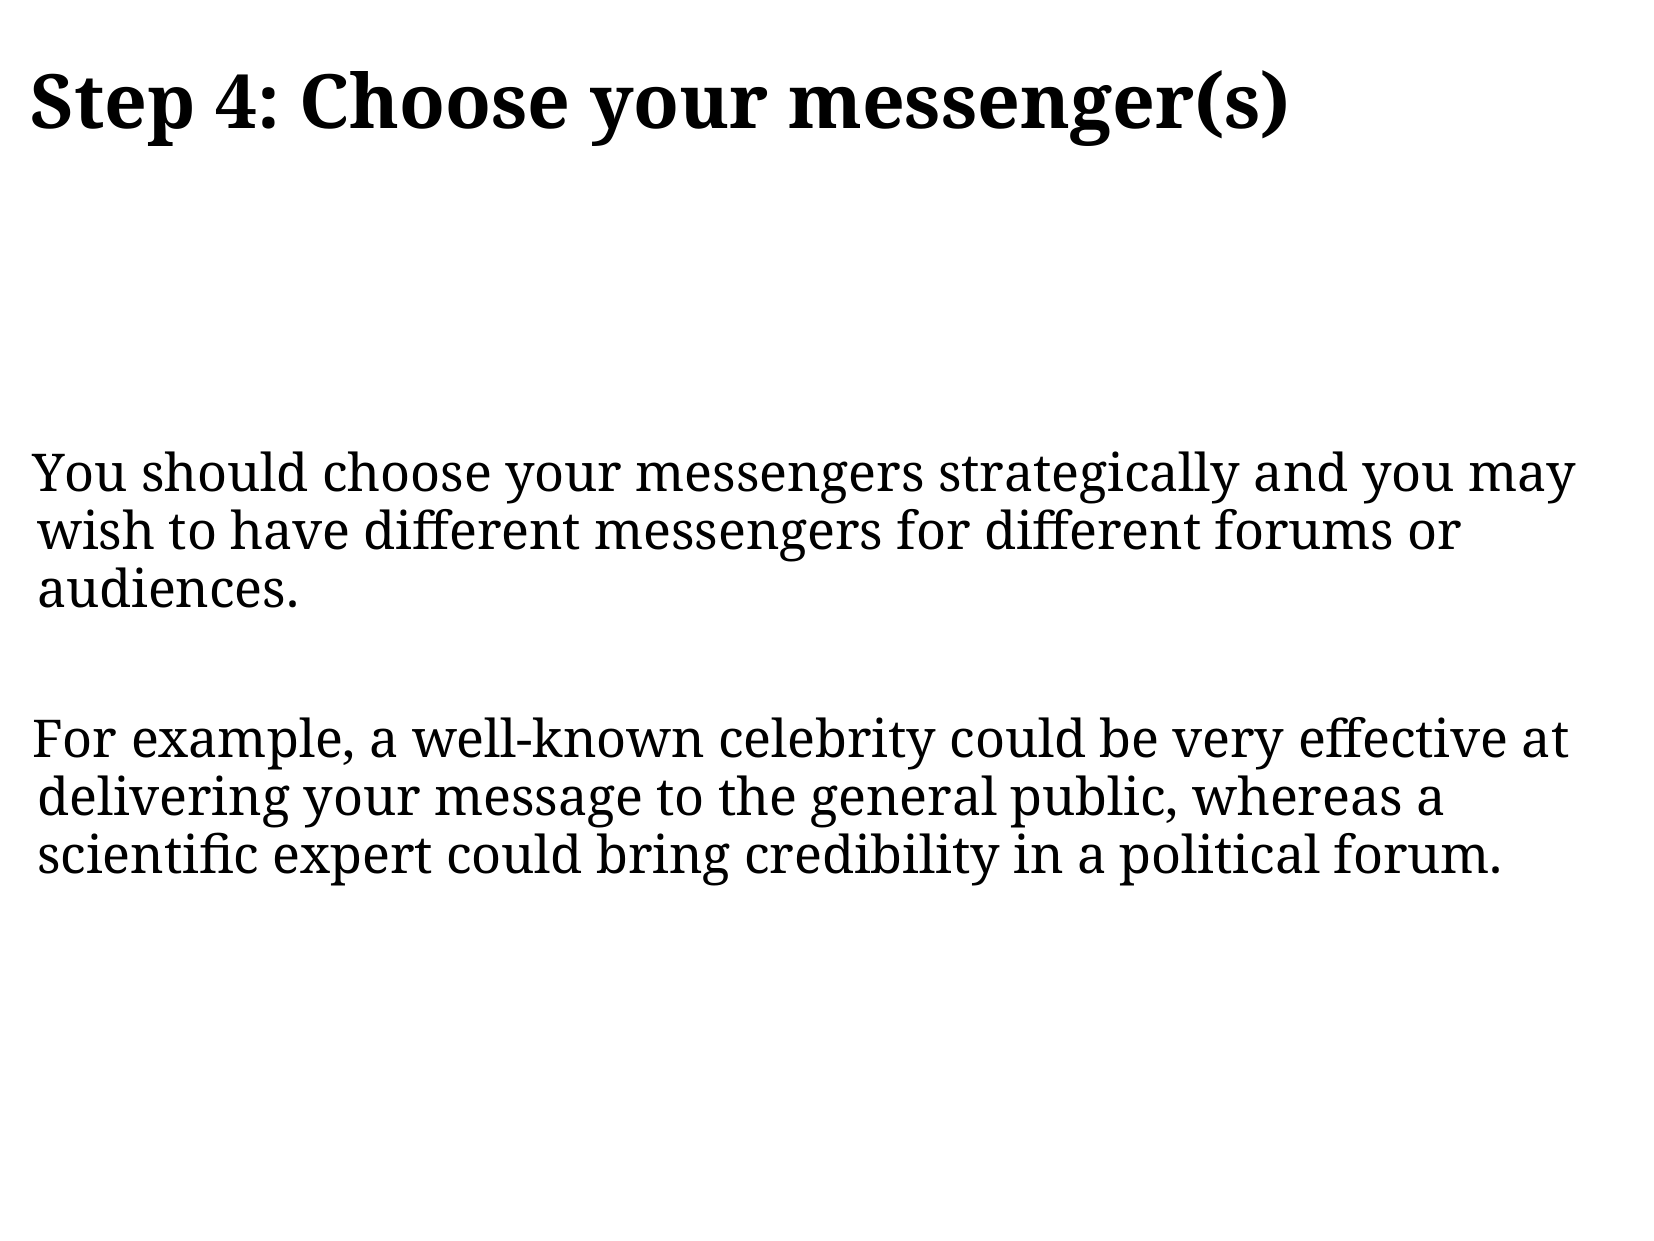

# Step 4: Choose your messenger(s)
You should choose your messengers strategically and you may wish to have different messengers for different forums or audiences.
For example, a well-known celebrity could be very effective at delivering your message to the general public, whereas a scientific expert could bring credibility in a political forum.